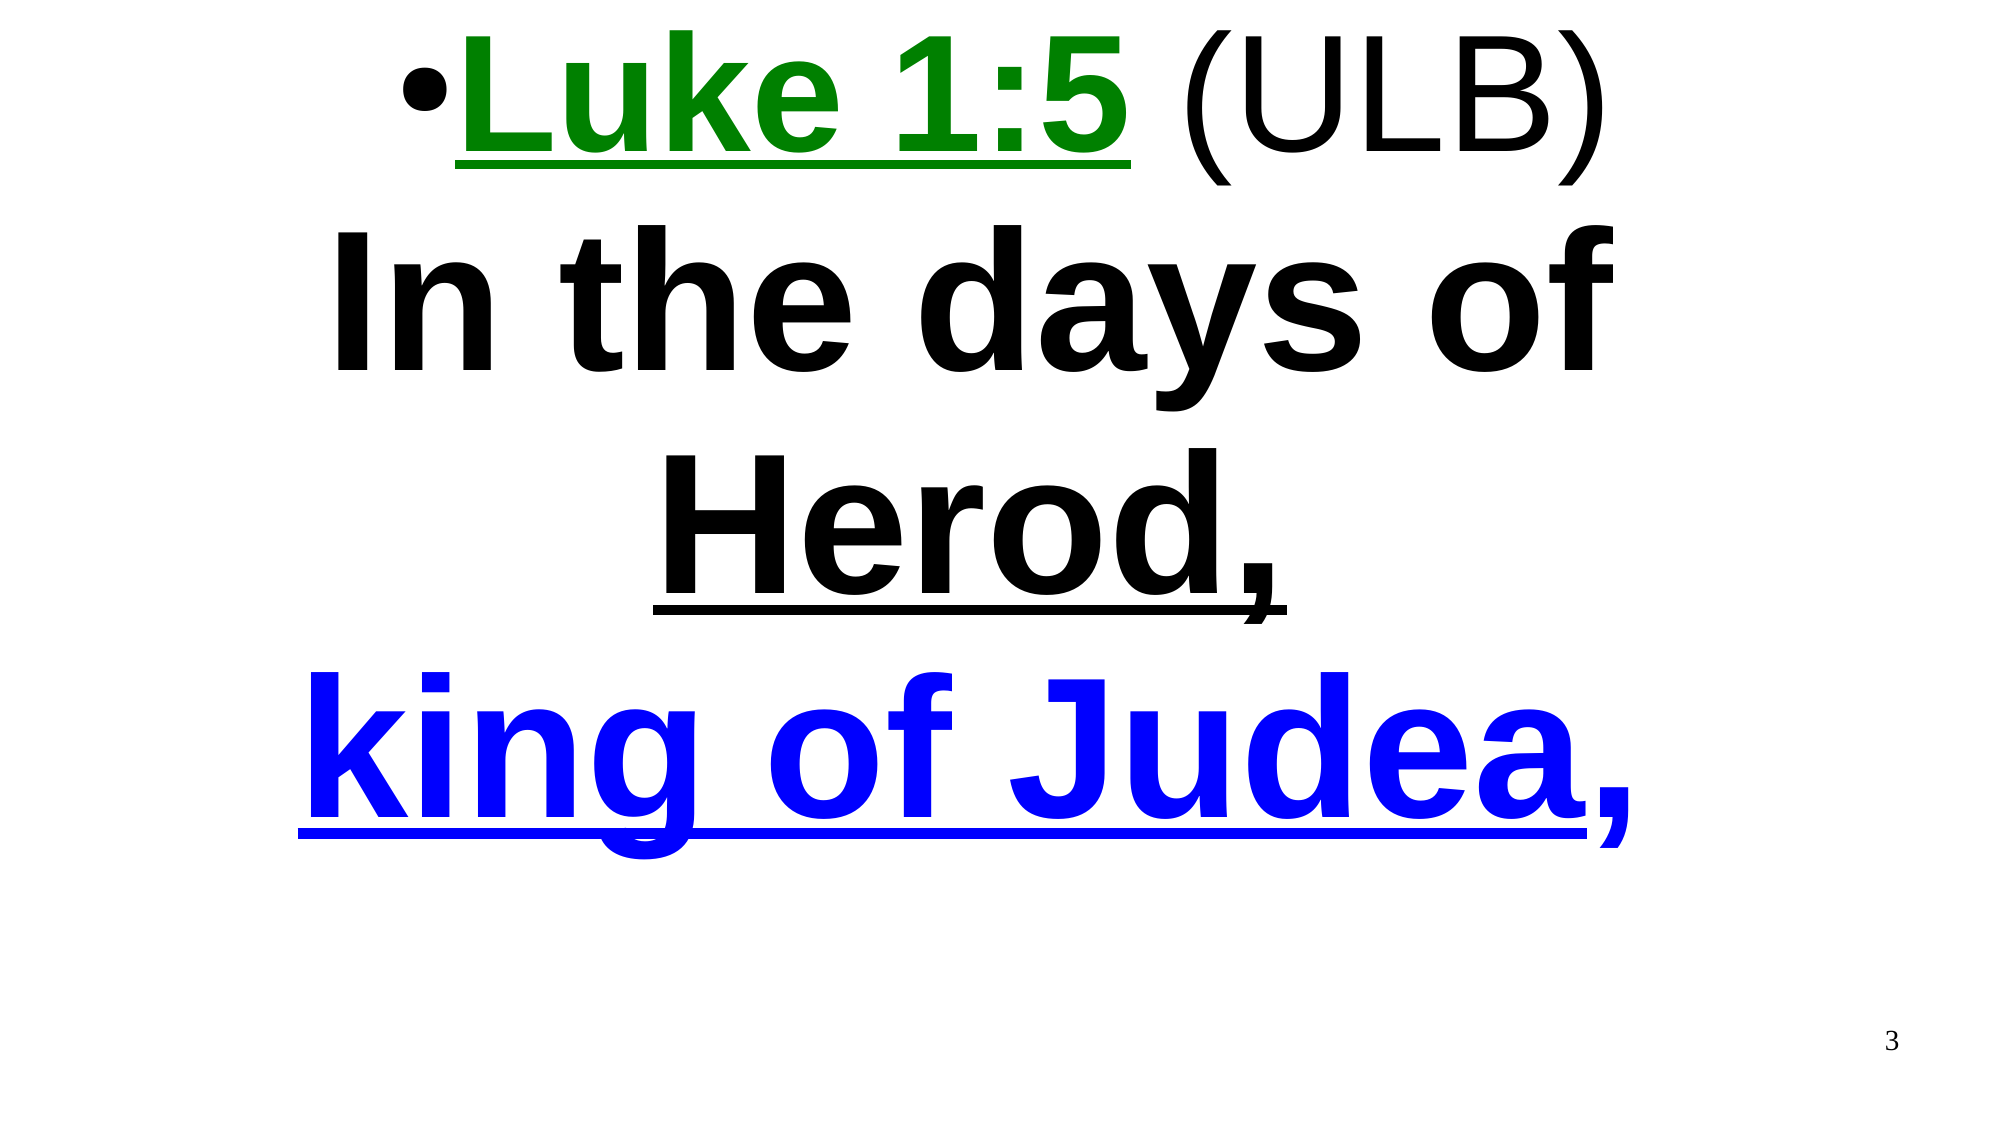

# Luke 1:5 (ULB)
In the days of
Herod,
king of Judea,
3